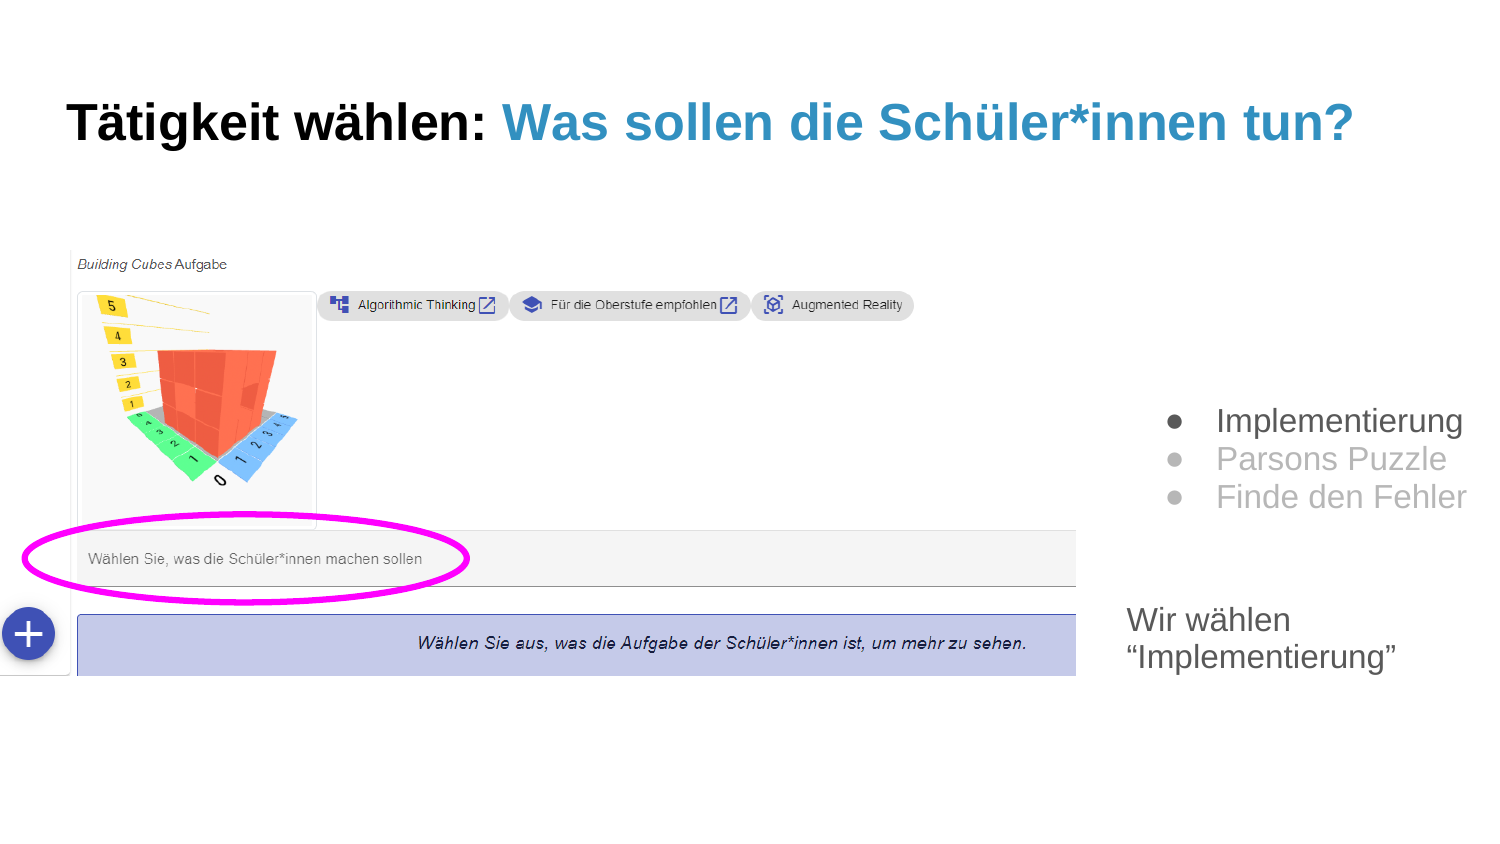

# Tätigkeit wählen: Was sollen die Schüler*innen tun?
Implementierung
Parsons Puzzle
Finde den Fehler
Wir wählen “Implementierung”